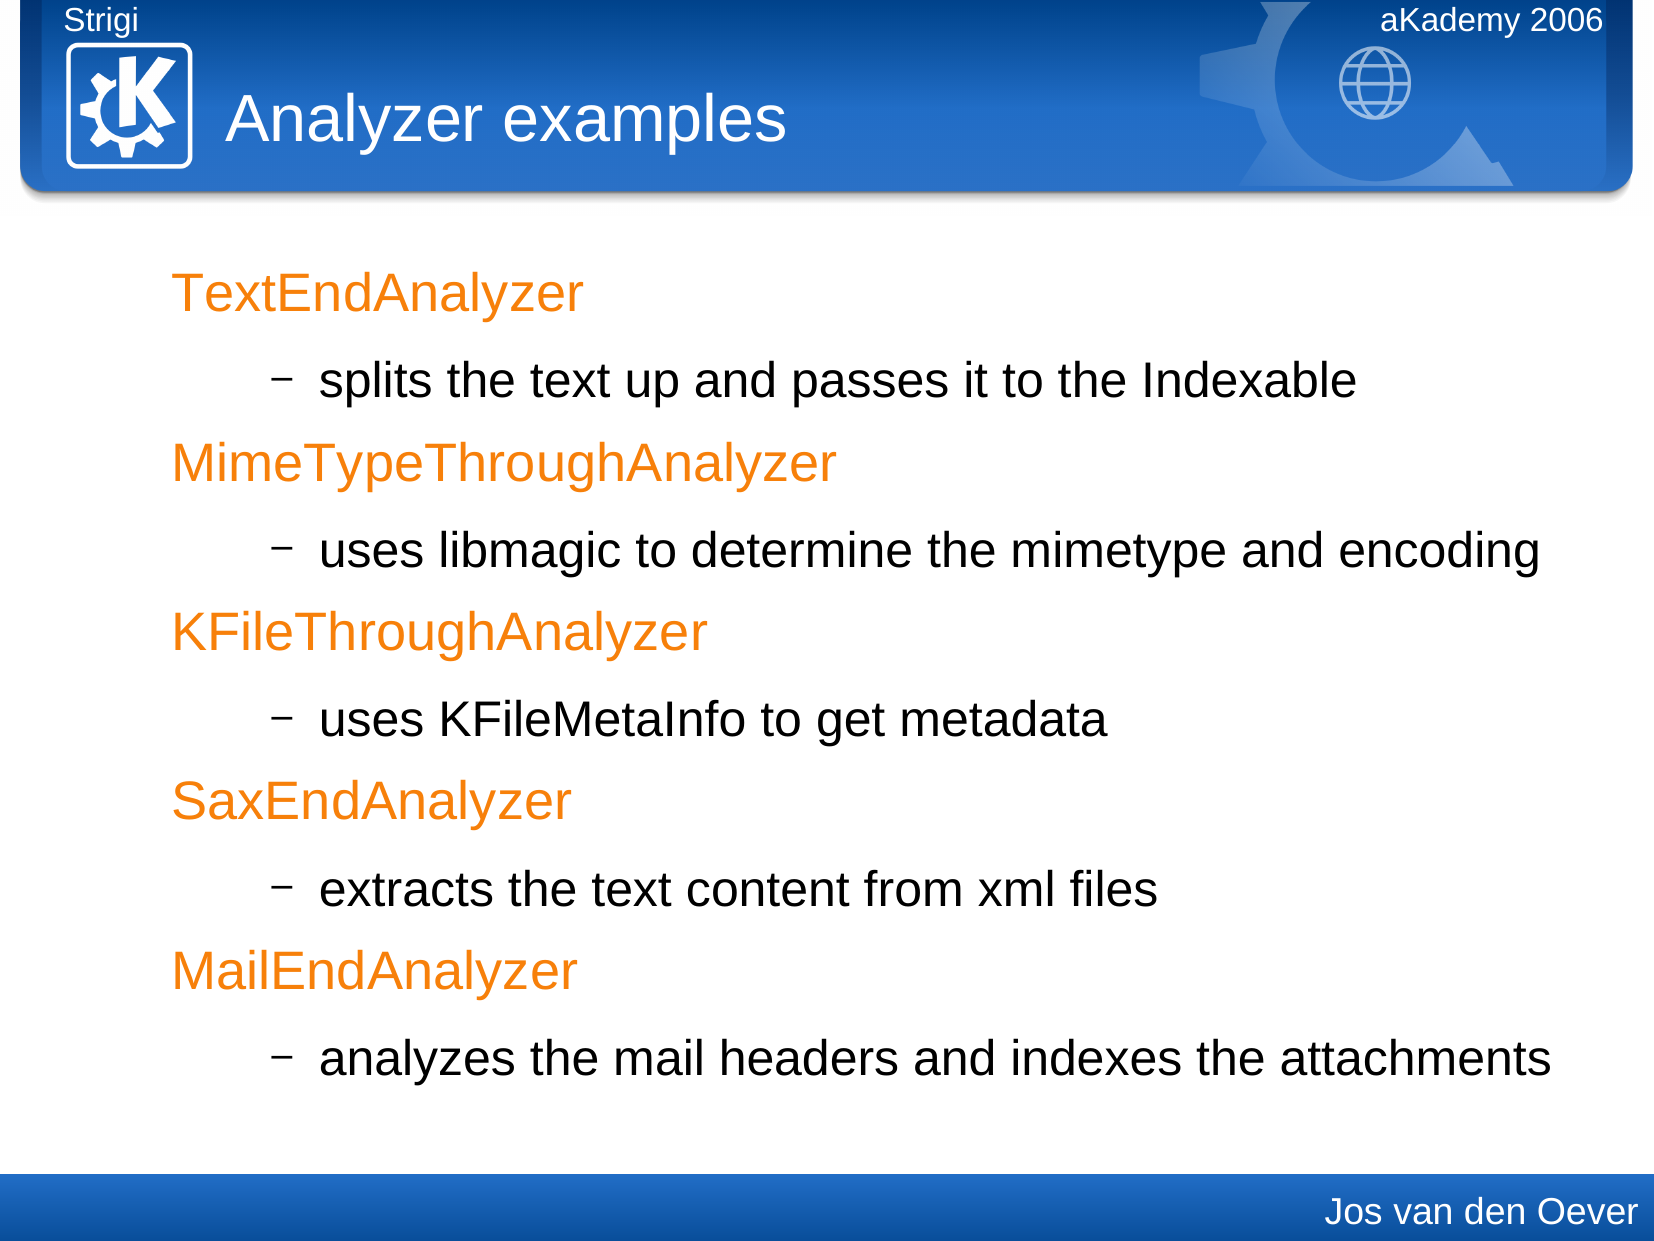

# Analyzer examples
TextEndAnalyzer
splits the text up and passes it to the Indexable
MimeTypeThroughAnalyzer
uses libmagic to determine the mimetype and encoding
KFileThroughAnalyzer
uses KFileMetaInfo to get metadata
SaxEndAnalyzer
extracts the text content from xml files
MailEndAnalyzer
analyzes the mail headers and indexes the attachments